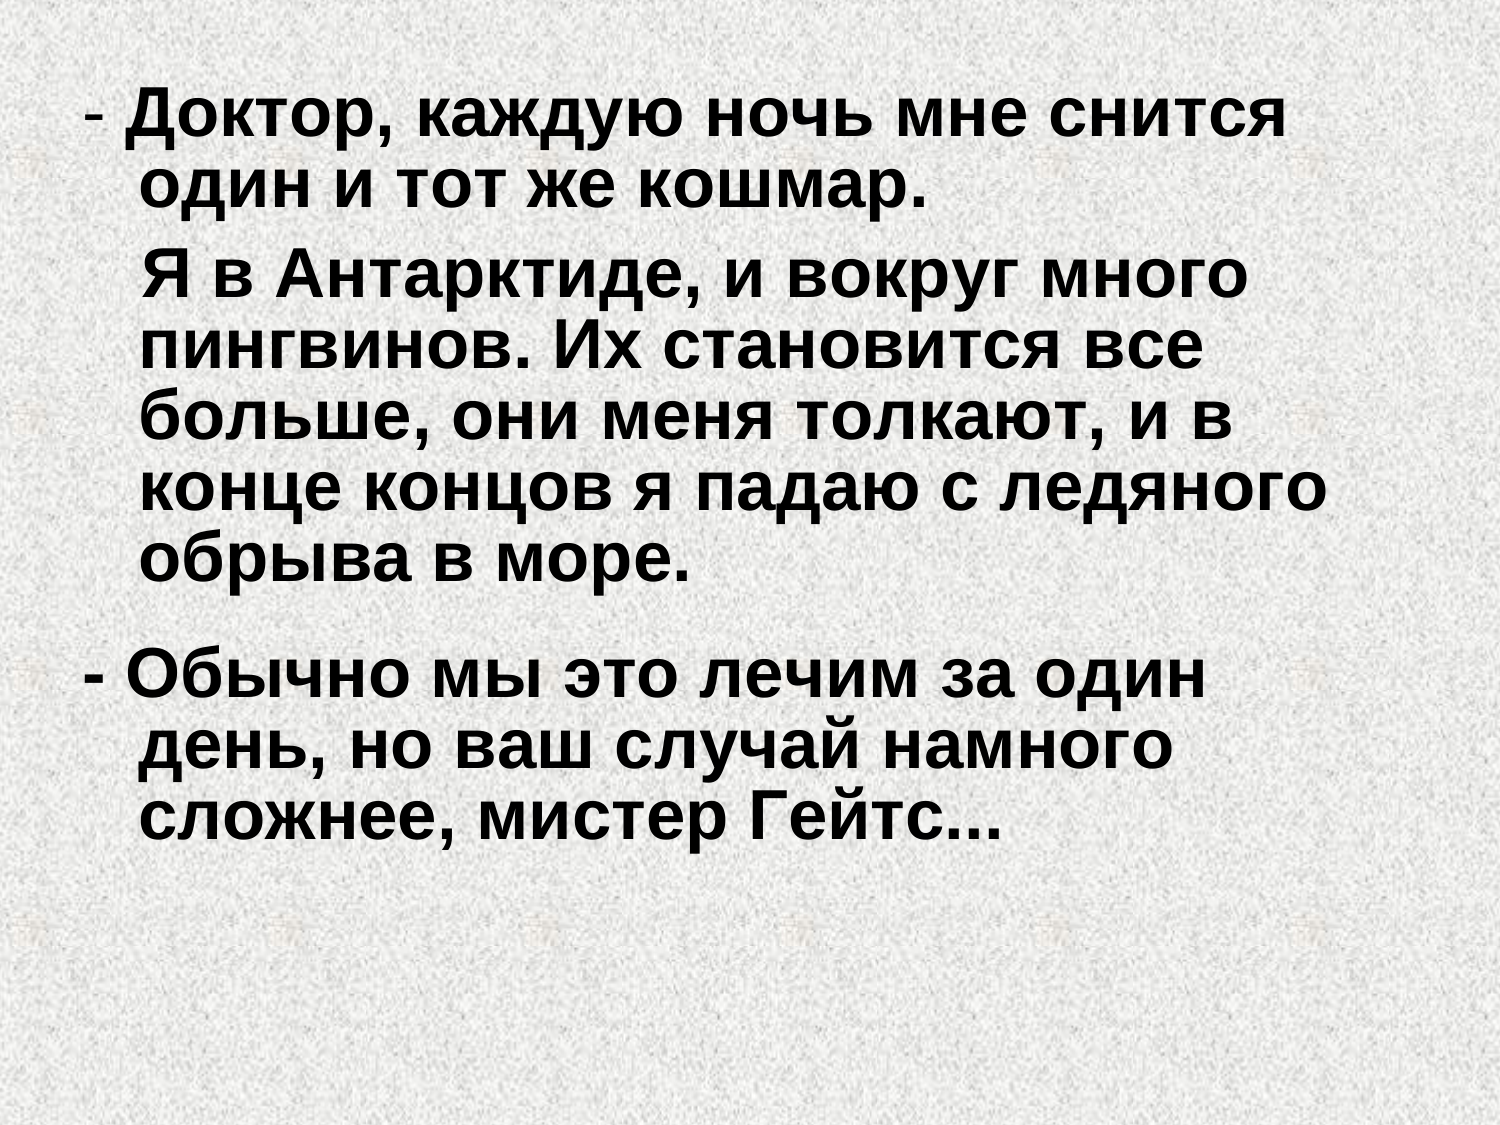

# - Доктор, каждую ночь мне снится один и тот же кошмар.
 Я в Антарктиде, и вокруг много пингвинов. Их становится все больше, они меня толкают, и в конце концов я падаю с ледяного обрыва в море.
- Обычно мы это лечим за один день, но ваш случай намного сложнее, мистер Гейтс...